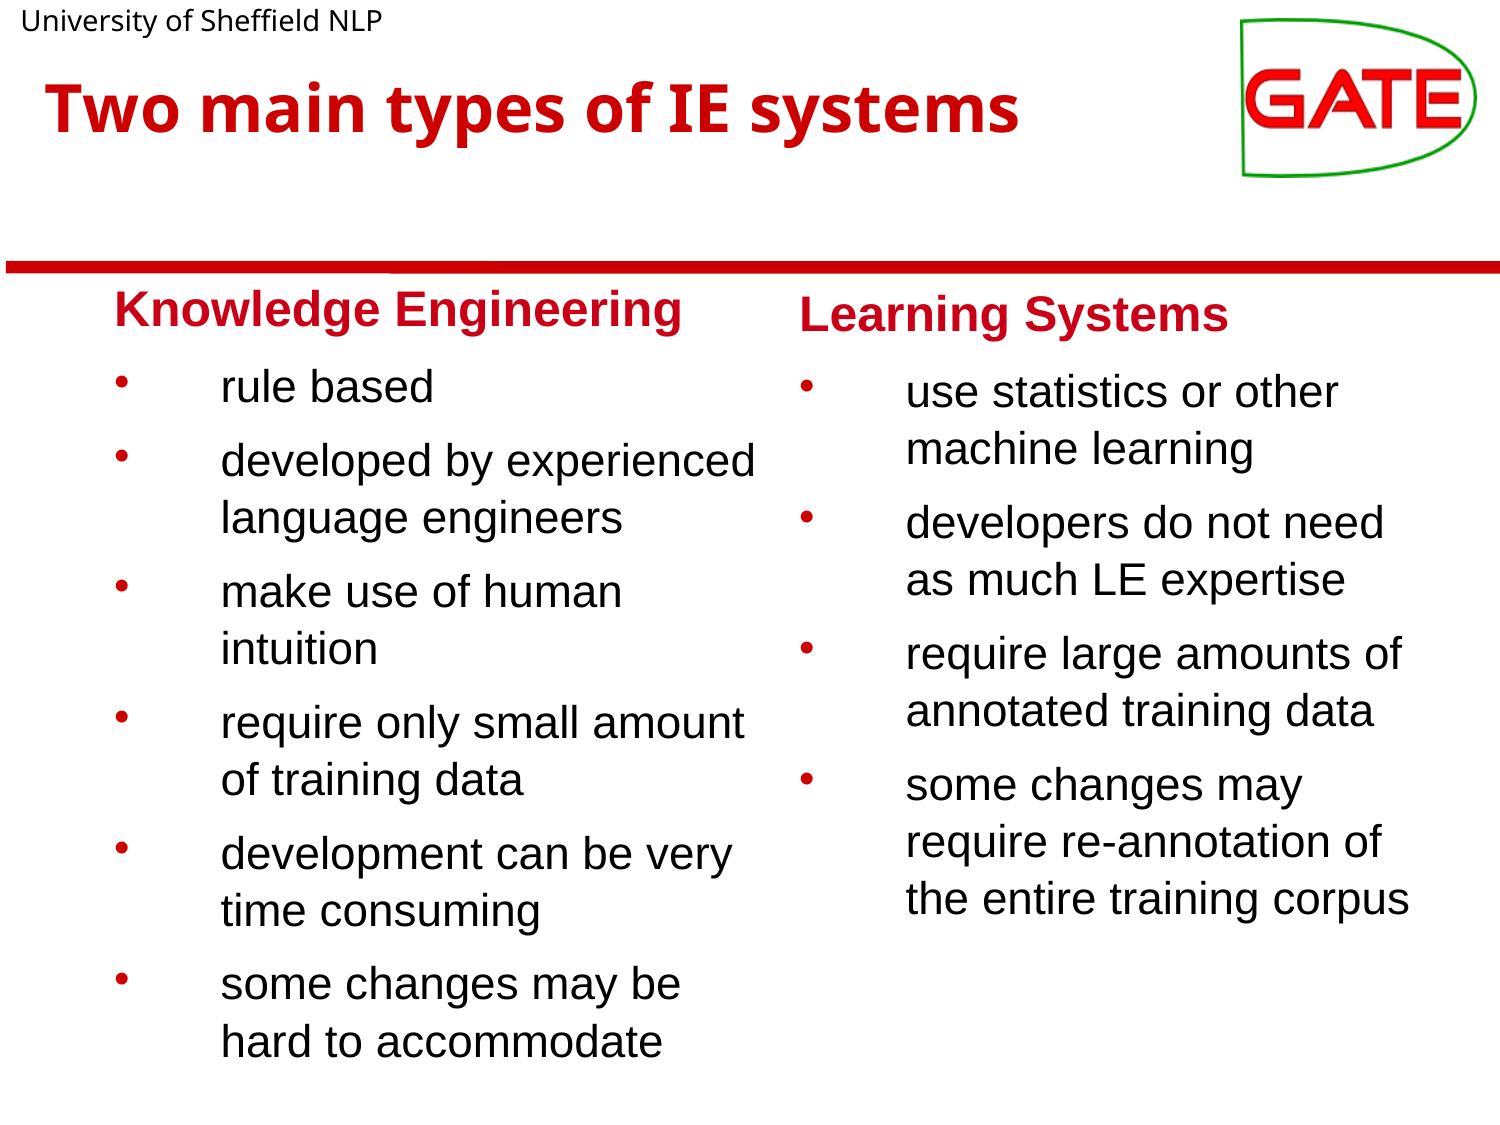

# Two main types of IE systems
Knowledge Engineering
rule based
developed by experienced language engineers
make use of human intuition
require only small amount of training data
development can be very time consuming
some changes may be hard to accommodate
Learning Systems
use statistics or other machine learning
developers do not need as much LE expertise
require large amounts of annotated training data
some changes may require re-annotation of the entire training corpus